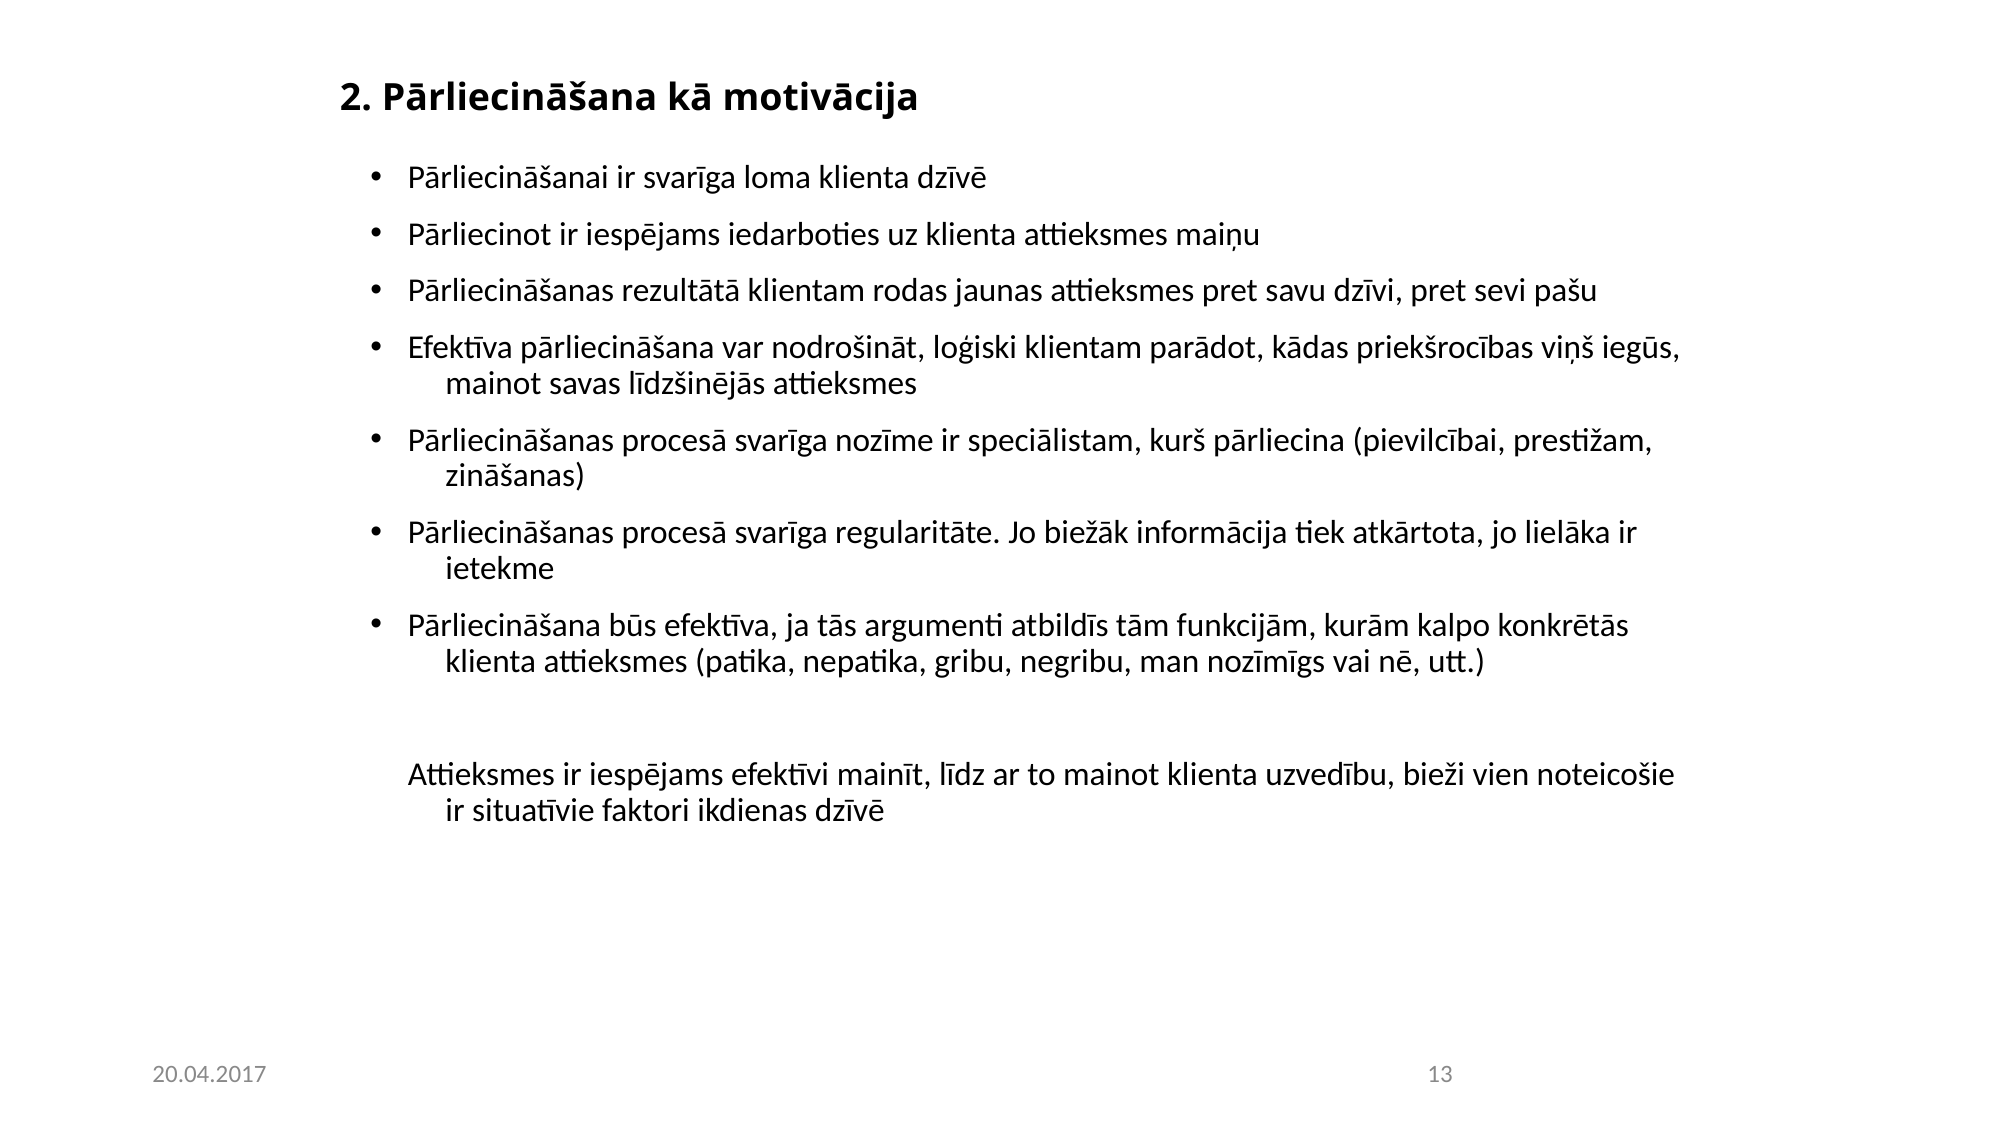

# 2. Pārliecināšana kā motivācija
Pārliecināšanai ir svarīga loma klienta dzīvē
Pārliecinot ir iespējams iedarboties uz klienta attieksmes maiņu
Pārliecināšanas rezultātā klientam rodas jaunas attieksmes pret savu dzīvi, pret sevi pašu
Efektīva pārliecināšana var nodrošināt, loģiski klientam parādot, kādas priekšrocības viņš iegūs, mainot savas līdzšinējās attieksmes
Pārliecināšanas procesā svarīga nozīme ir speciālistam, kurš pārliecina (pievilcībai, prestižam, zināšanas)
Pārliecināšanas procesā svarīga regularitāte. Jo biežāk informācija tiek atkārtota, jo lielāka ir ietekme
Pārliecināšana būs efektīva, ja tās argumenti atbildīs tām funkcijām, kurām kalpo konkrētās klienta attieksmes (patika, nepatika, gribu, negribu, man nozīmīgs vai nē, utt.)
Attieksmes ir iespējams efektīvi mainīt, līdz ar to mainot klienta uzvedību, bieži vien noteicošie ir situatīvie faktori ikdienas dzīvē
20.04.2017